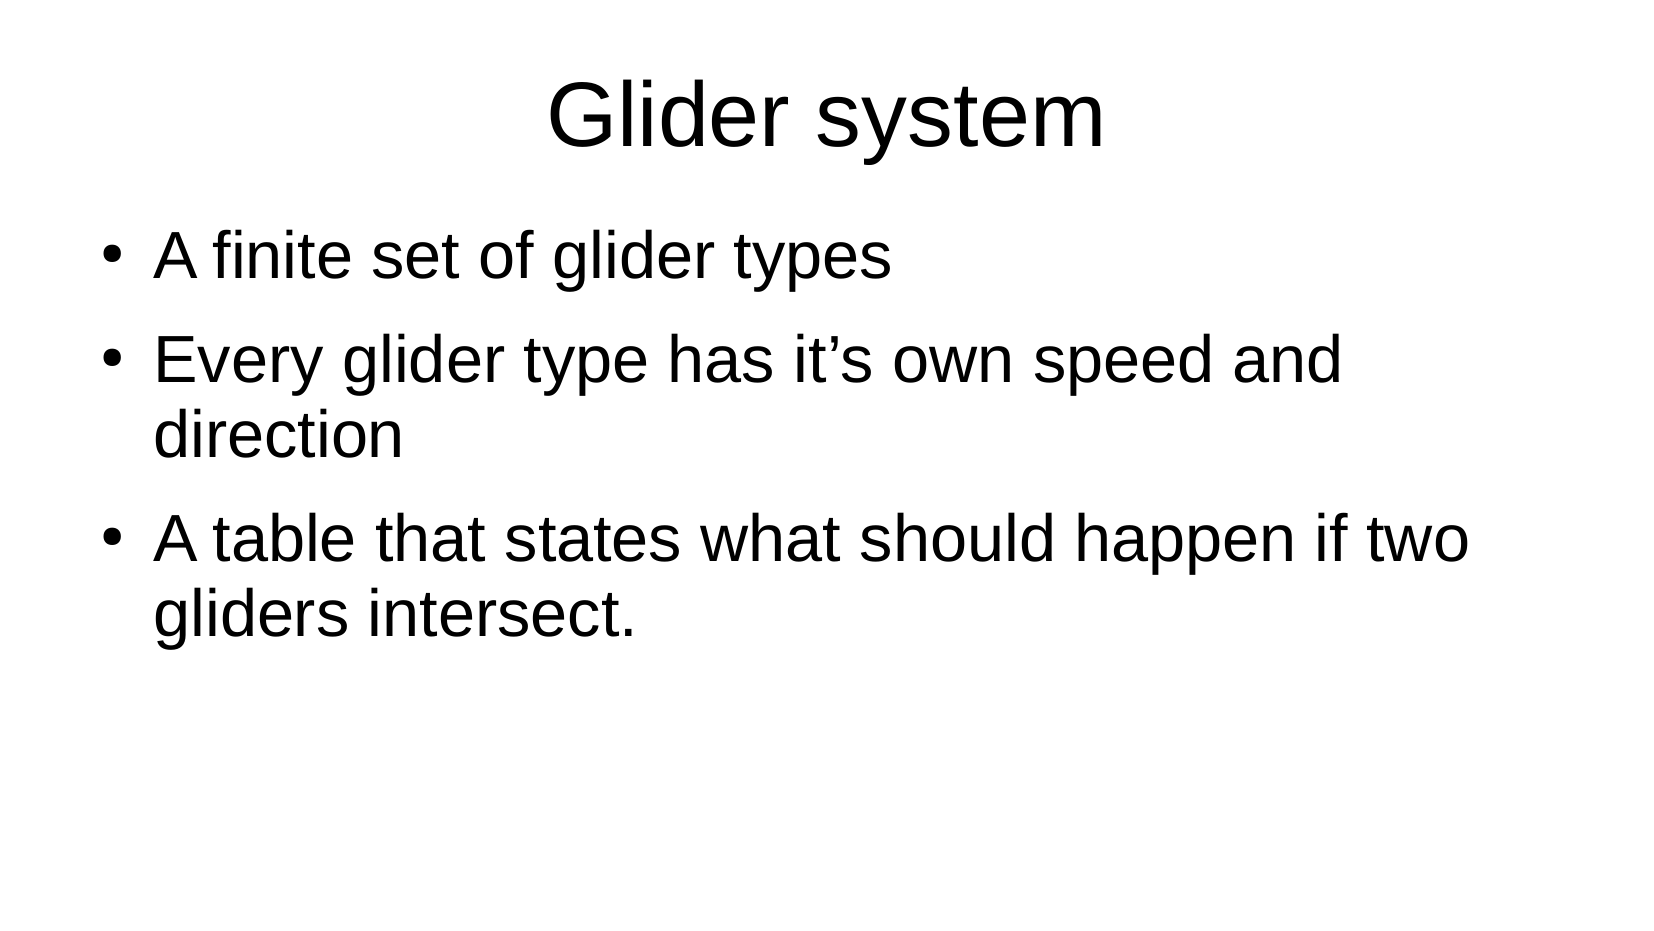

# Glider system
A finite set of glider types
Every glider type has it’s own speed and direction
A table that states what should happen if two gliders intersect.